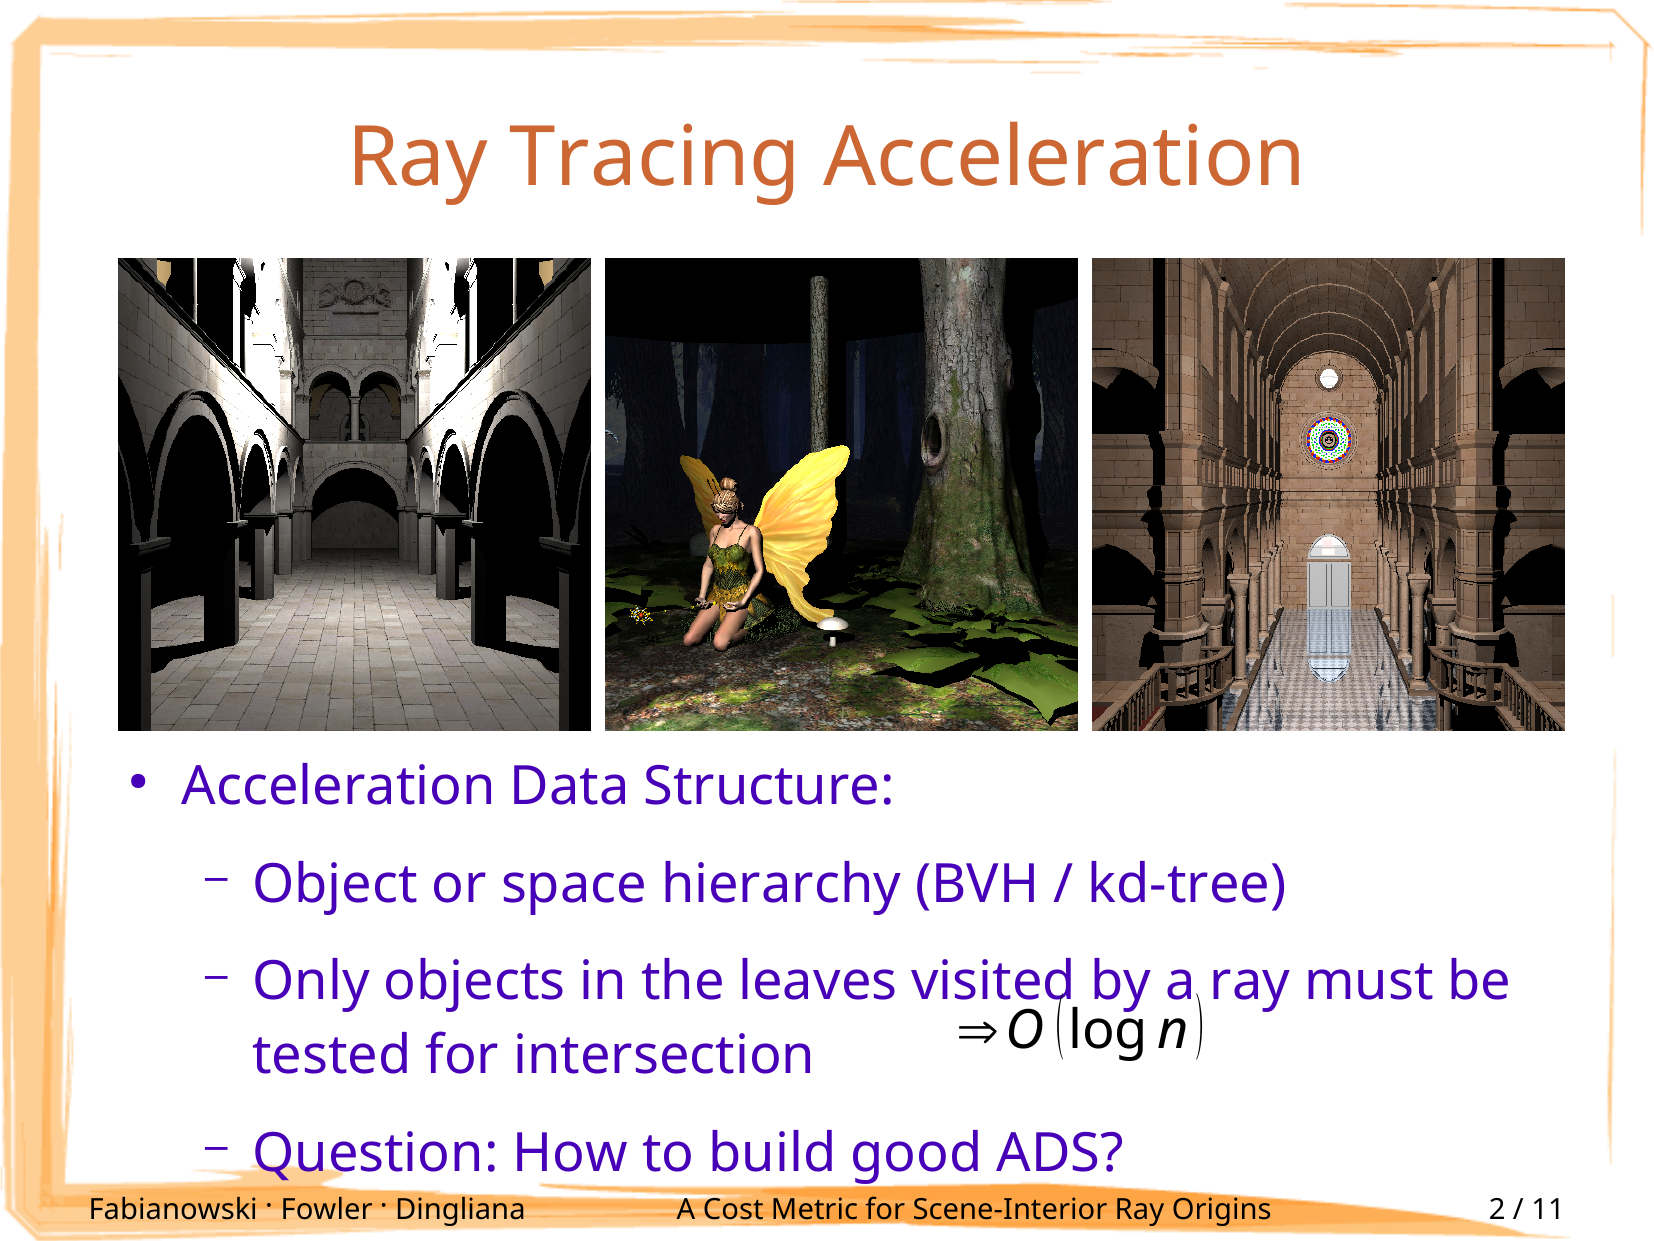

# Ray Tracing Acceleration
Acceleration Data Structure:
Object or space hierarchy (BVH / kd-tree)
Only objects in the leaves visited by a ray must be tested for intersection
Question: How to build good ADS?